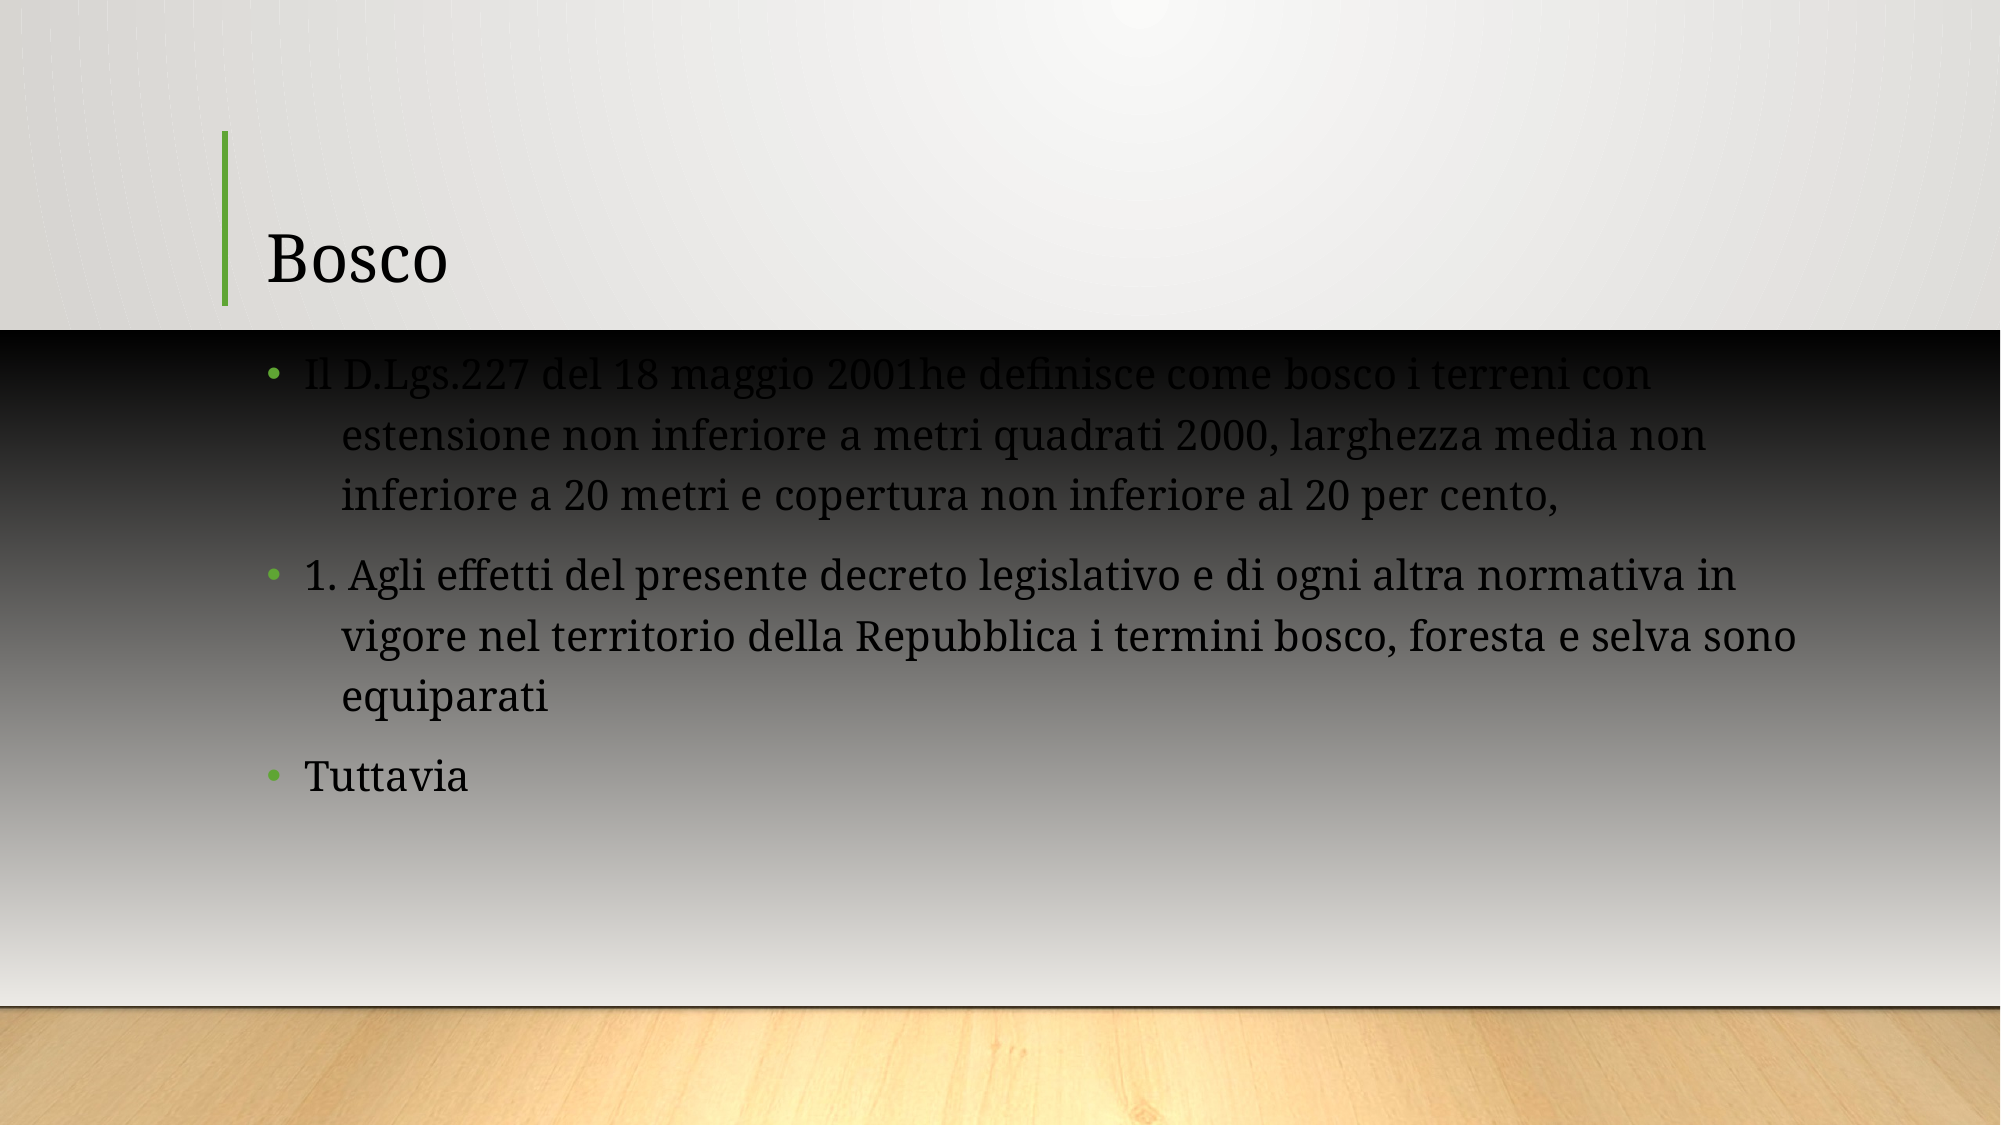

# Bosco
Il D.Lgs.227 del 18 maggio 2001he definisce come bosco i terreni con estensione non inferiore a metri quadrati 2000, larghezza media non inferiore a 20 metri e copertura non inferiore al 20 per cento,
1. Agli effetti del presente decreto legislativo e di ogni altra normativa in vigore nel territorio della Repubblica i termini bosco, foresta e selva sono equiparati
Tuttavia